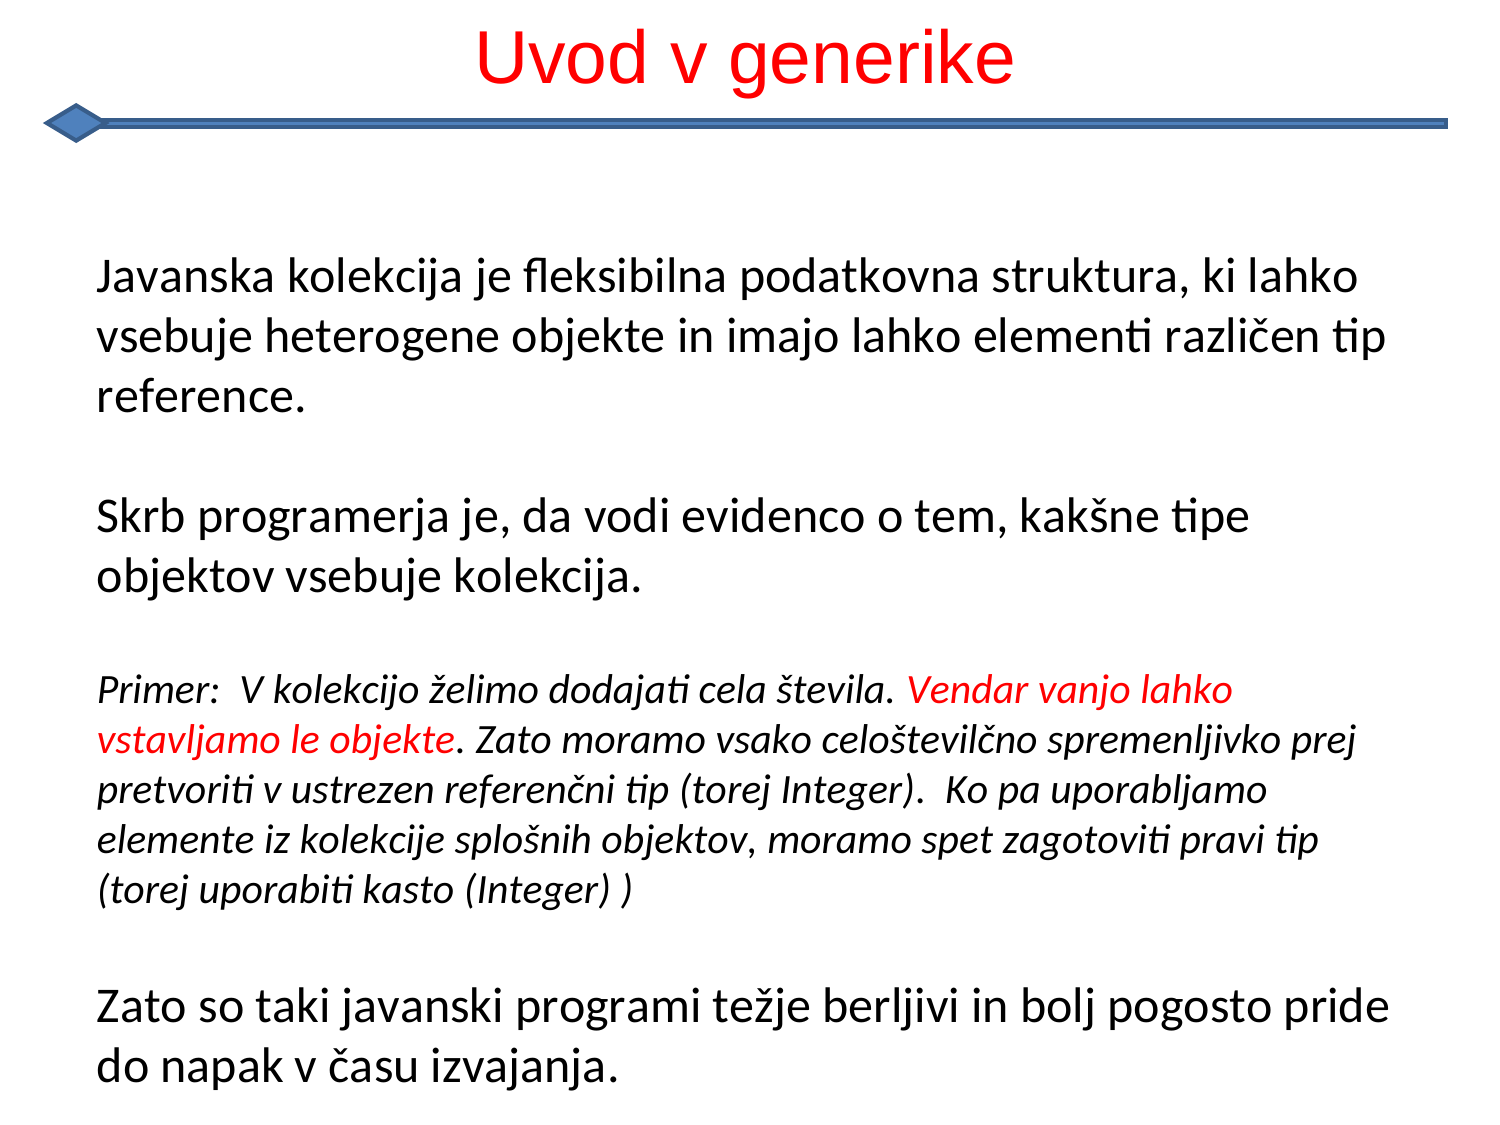

# Uvod v generike
Javanska kolekcija je fleksibilna podatkovna struktura, ki lahko vsebuje heterogene objekte in imajo lahko elementi različen tip reference.
Skrb programerja je, da vodi evidenco o tem, kakšne tipe objektov vsebuje kolekcija.
Primer: V kolekcijo želimo dodajati cela števila. Vendar vanjo lahko vstavljamo le objekte. Zato moramo vsako celoštevilčno spremenljivko prej pretvoriti v ustrezen referenčni tip (torej Integer). Ko pa uporabljamo elemente iz kolekcije splošnih objektov, moramo spet zagotoviti pravi tip (torej uporabiti kasto (Integer) )
Zato so taki javanski programi težje berljivi in bolj pogosto pride do napak v času izvajanja.